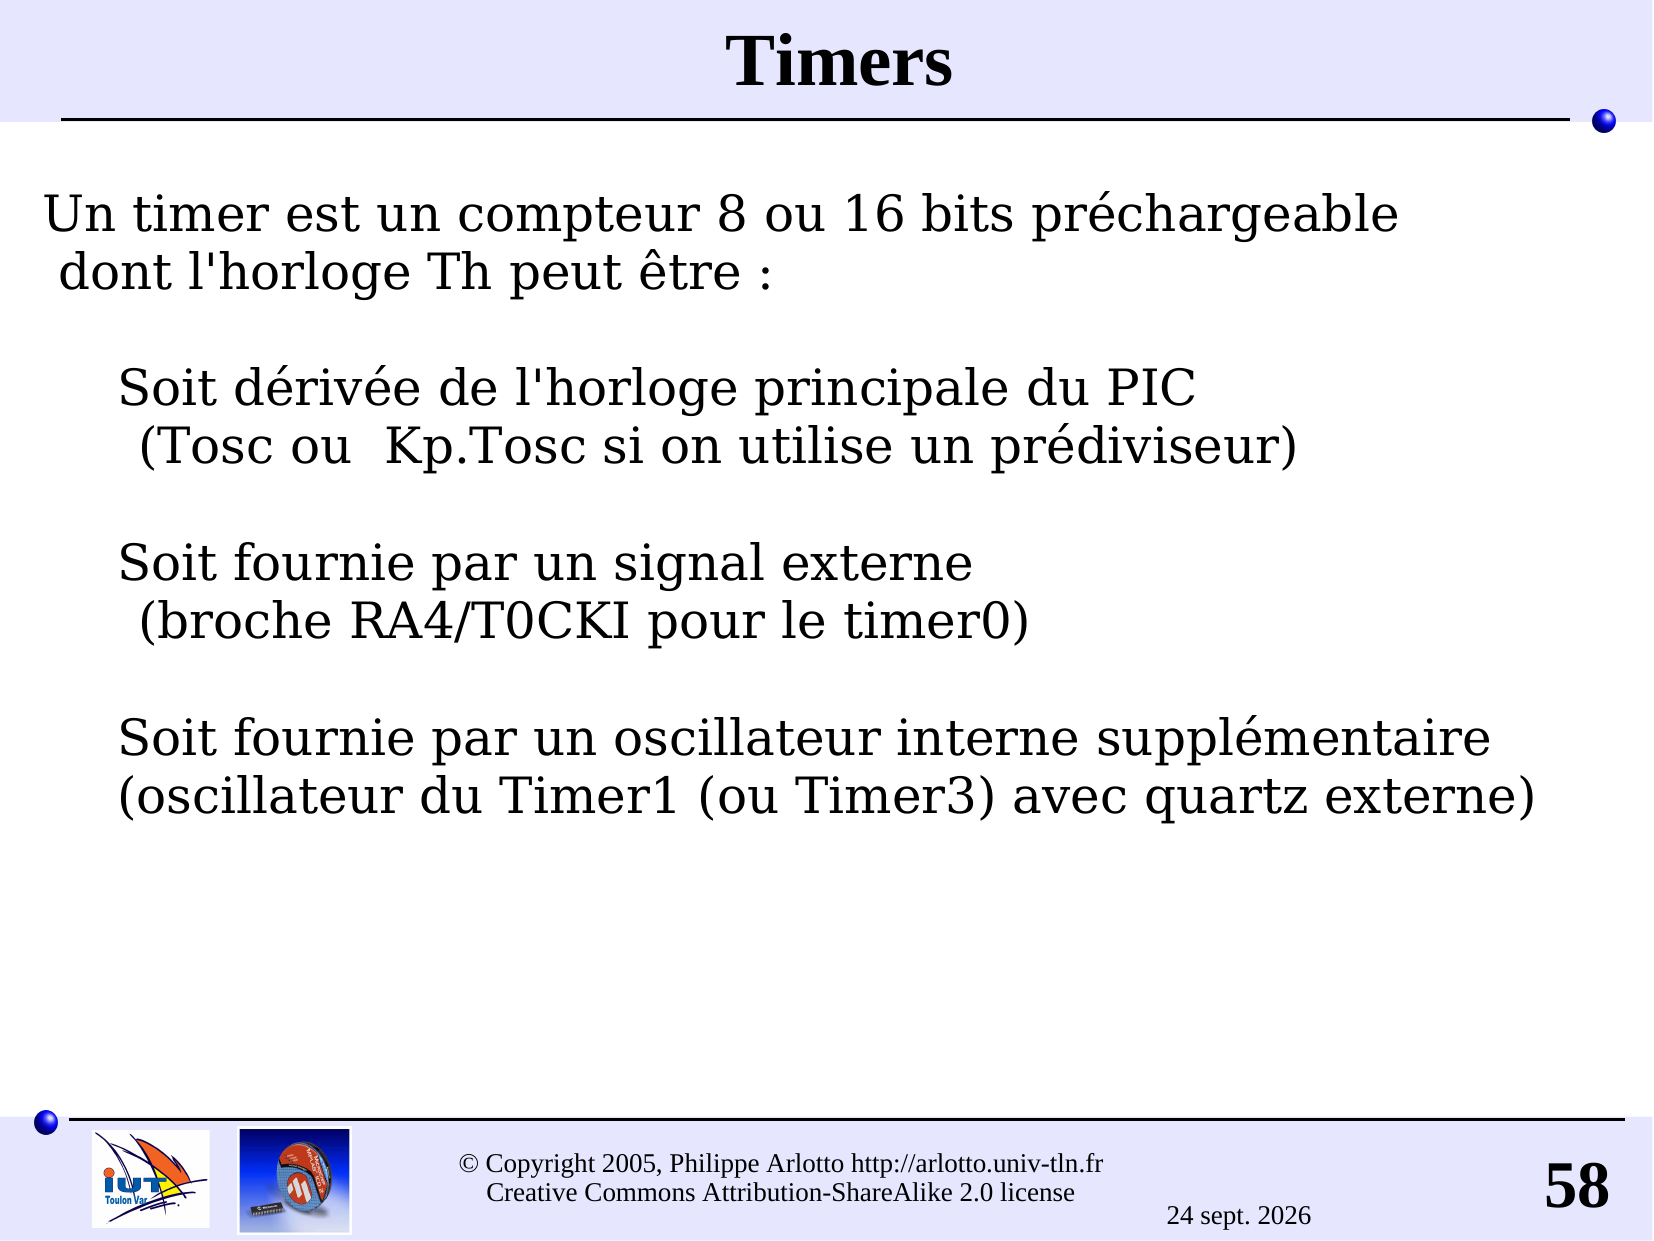

# Timers
Un timer est un compteur 8 ou 16 bits préchargeable
 dont l'horloge Th peut être :
	Soit dérivée de l'horloge principale du PIC
 (Tosc ou Kp.Tosc si on utilise un prédiviseur)
	Soit fournie par un signal externe
 (broche RA4/T0CKI pour le timer0)
	Soit fournie par un oscillateur interne supplémentaire
	(oscillateur du Timer1 (ou Timer3) avec quartz externe)